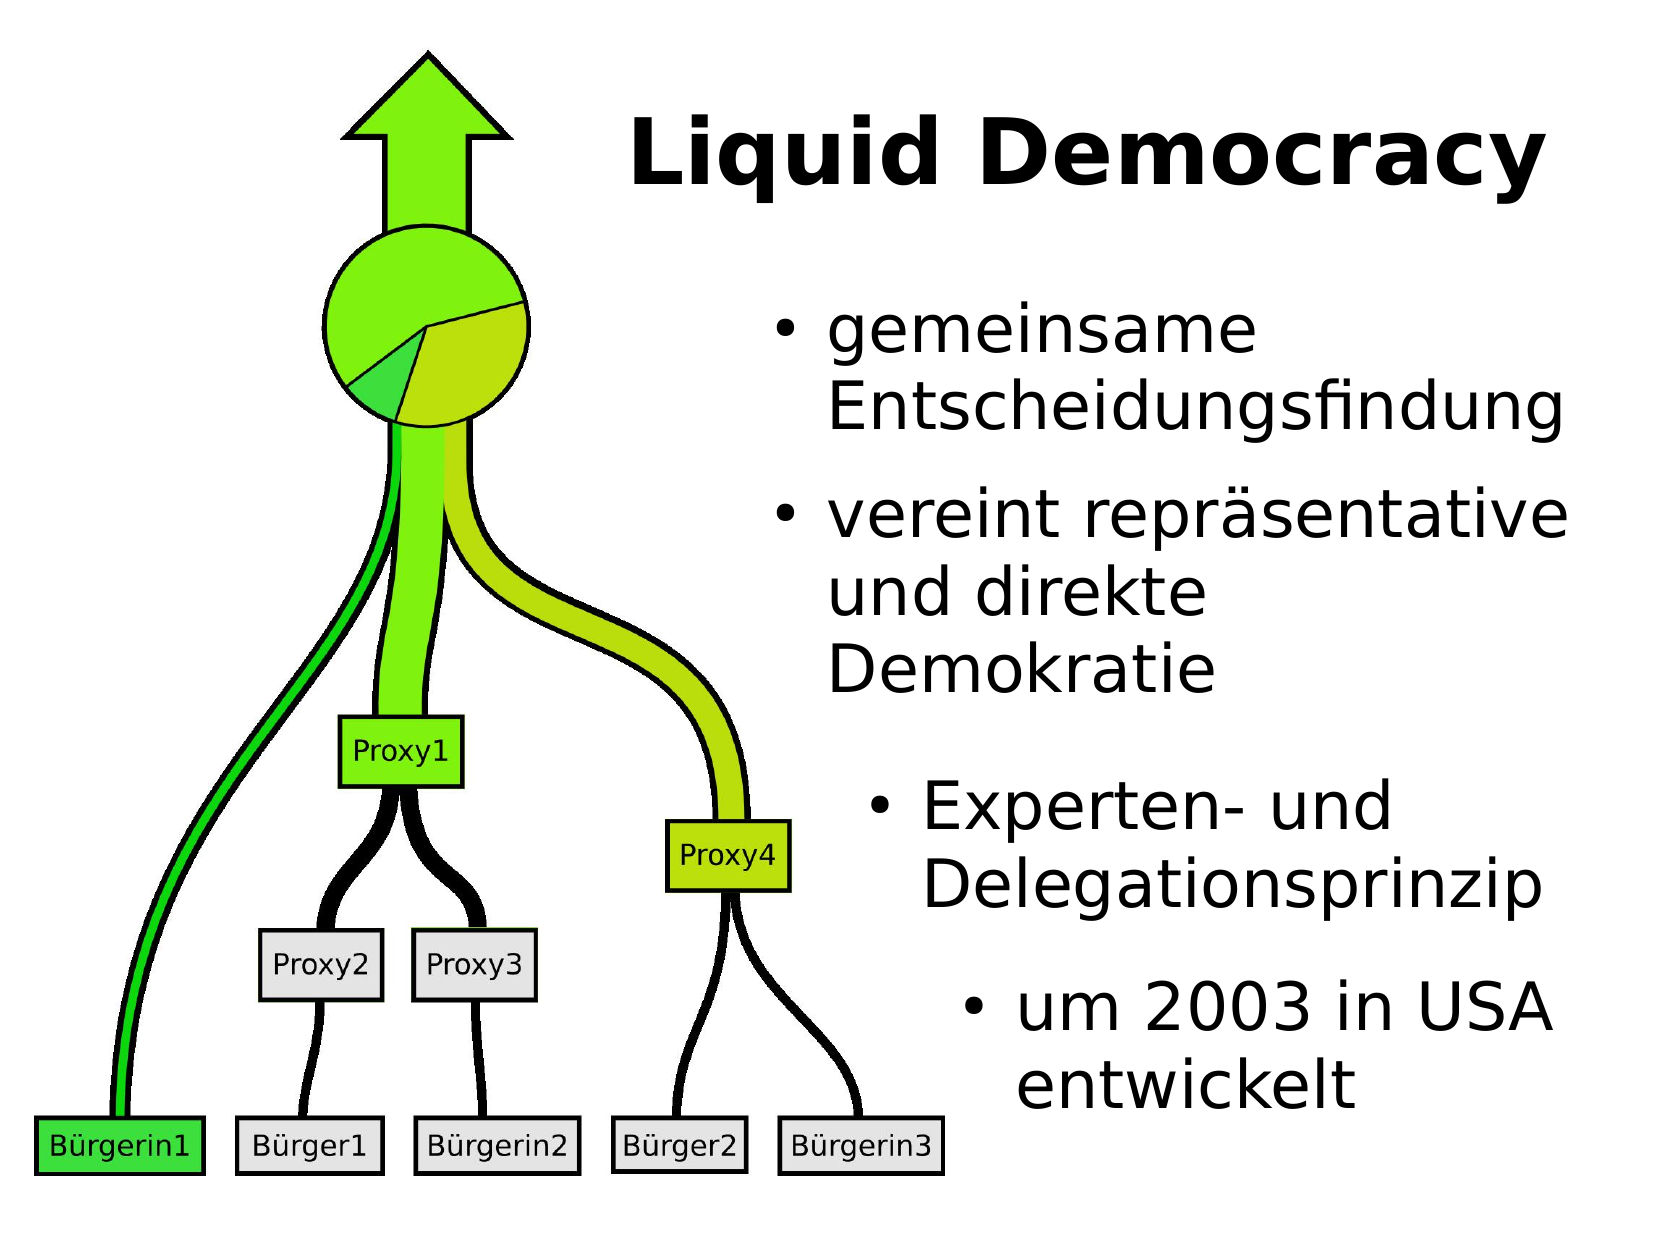

Liquid Democracy
# gemeinsame Entscheidungsfindung
vereint repräsentative und direkte Demokratie
Experten- und Delegationsprinzip
um 2003 in USA entwickelt